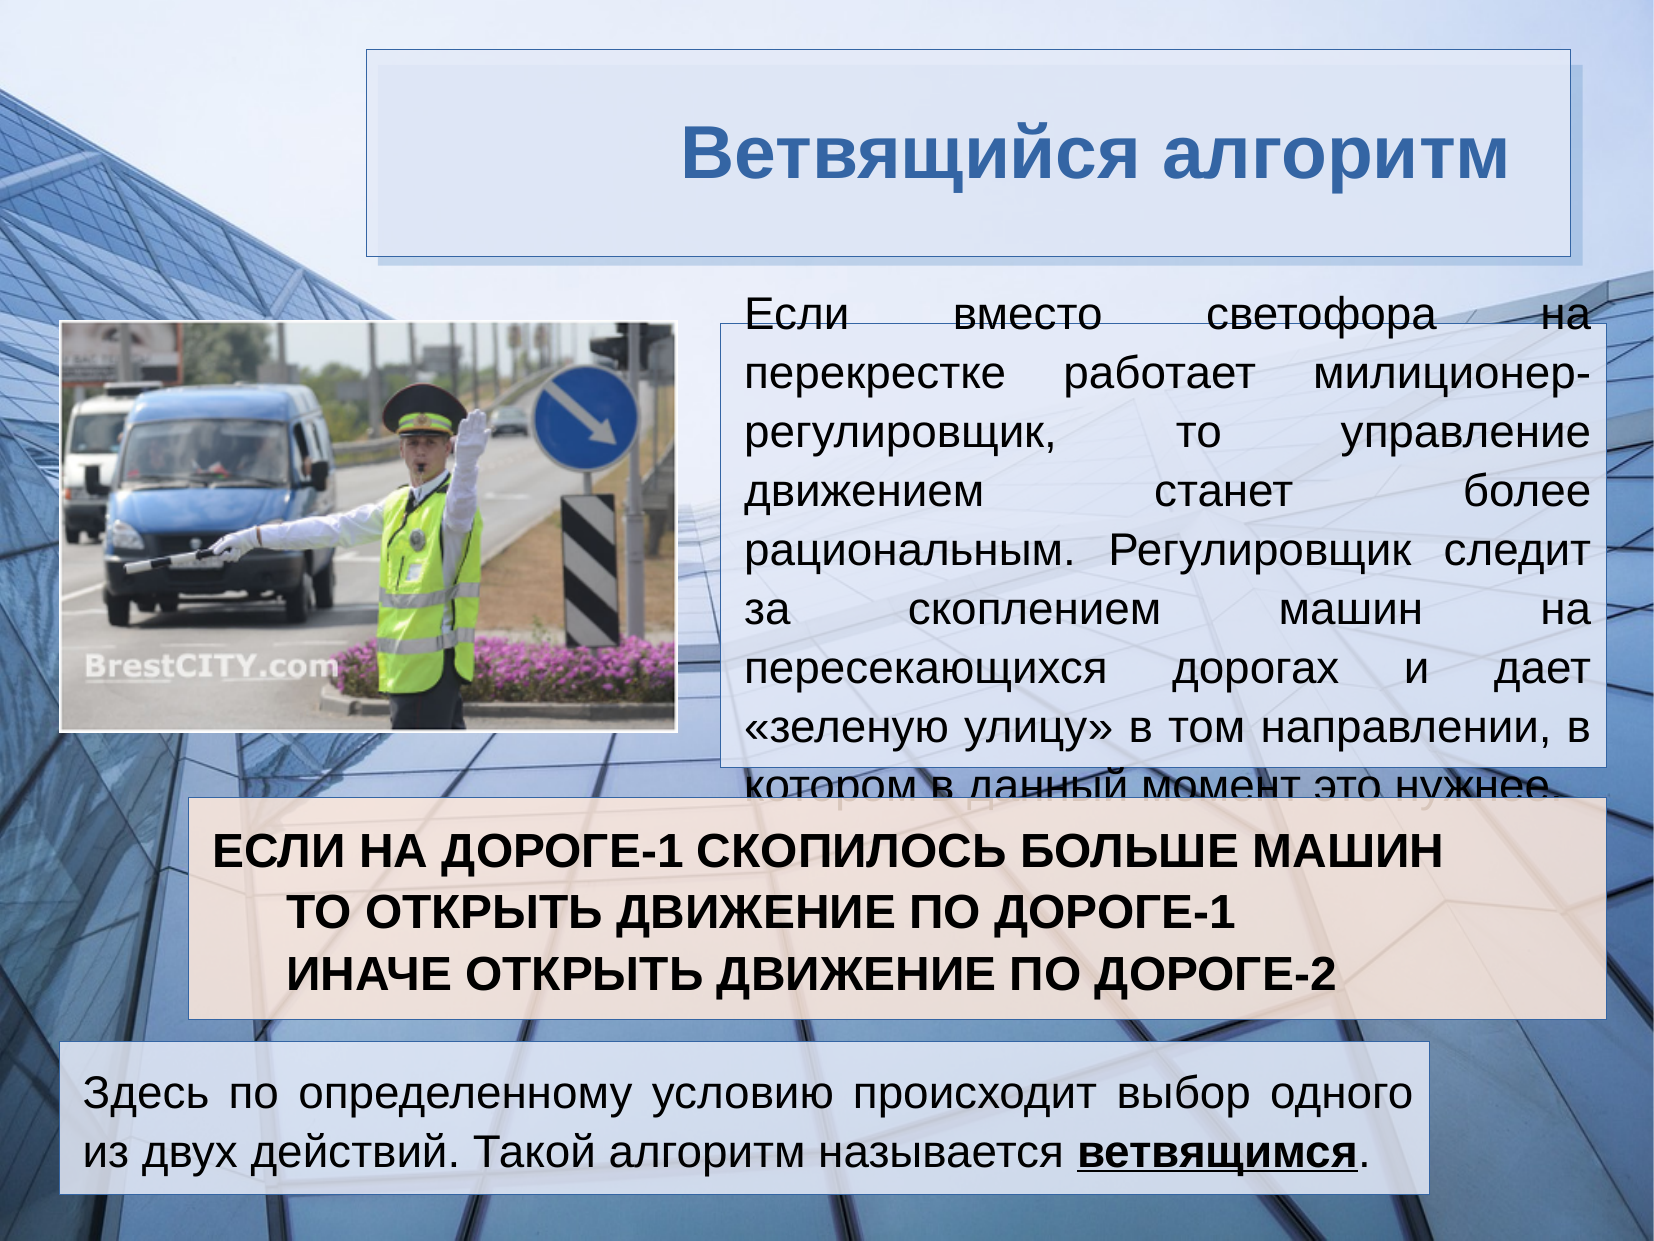

# Ветвящийся алгоритм
Если вместо светофора на перекрестке работает милиционер-регулировщик, то управление движением станет более рациональным. Регулировщик следит за скоплением машин на пересекающихся дорогах и дает «зеленую улицу» в том направлении, в котором в данный момент это нужнее.
ЕСЛИ НА ДОРОГЕ-1 СКОПИЛОСЬ БОЛЬШЕ МАШИН
	ТО ОТКРЫТЬ ДВИЖЕНИЕ ПО ДОРОГЕ-1
	ИНАЧЕ ОТКРЫТЬ ДВИЖЕНИЕ ПО ДОРОГЕ-2
Здесь по определенному условию происходит выбор одного из двух действий. Такой алгоритм называется ветвящимся.